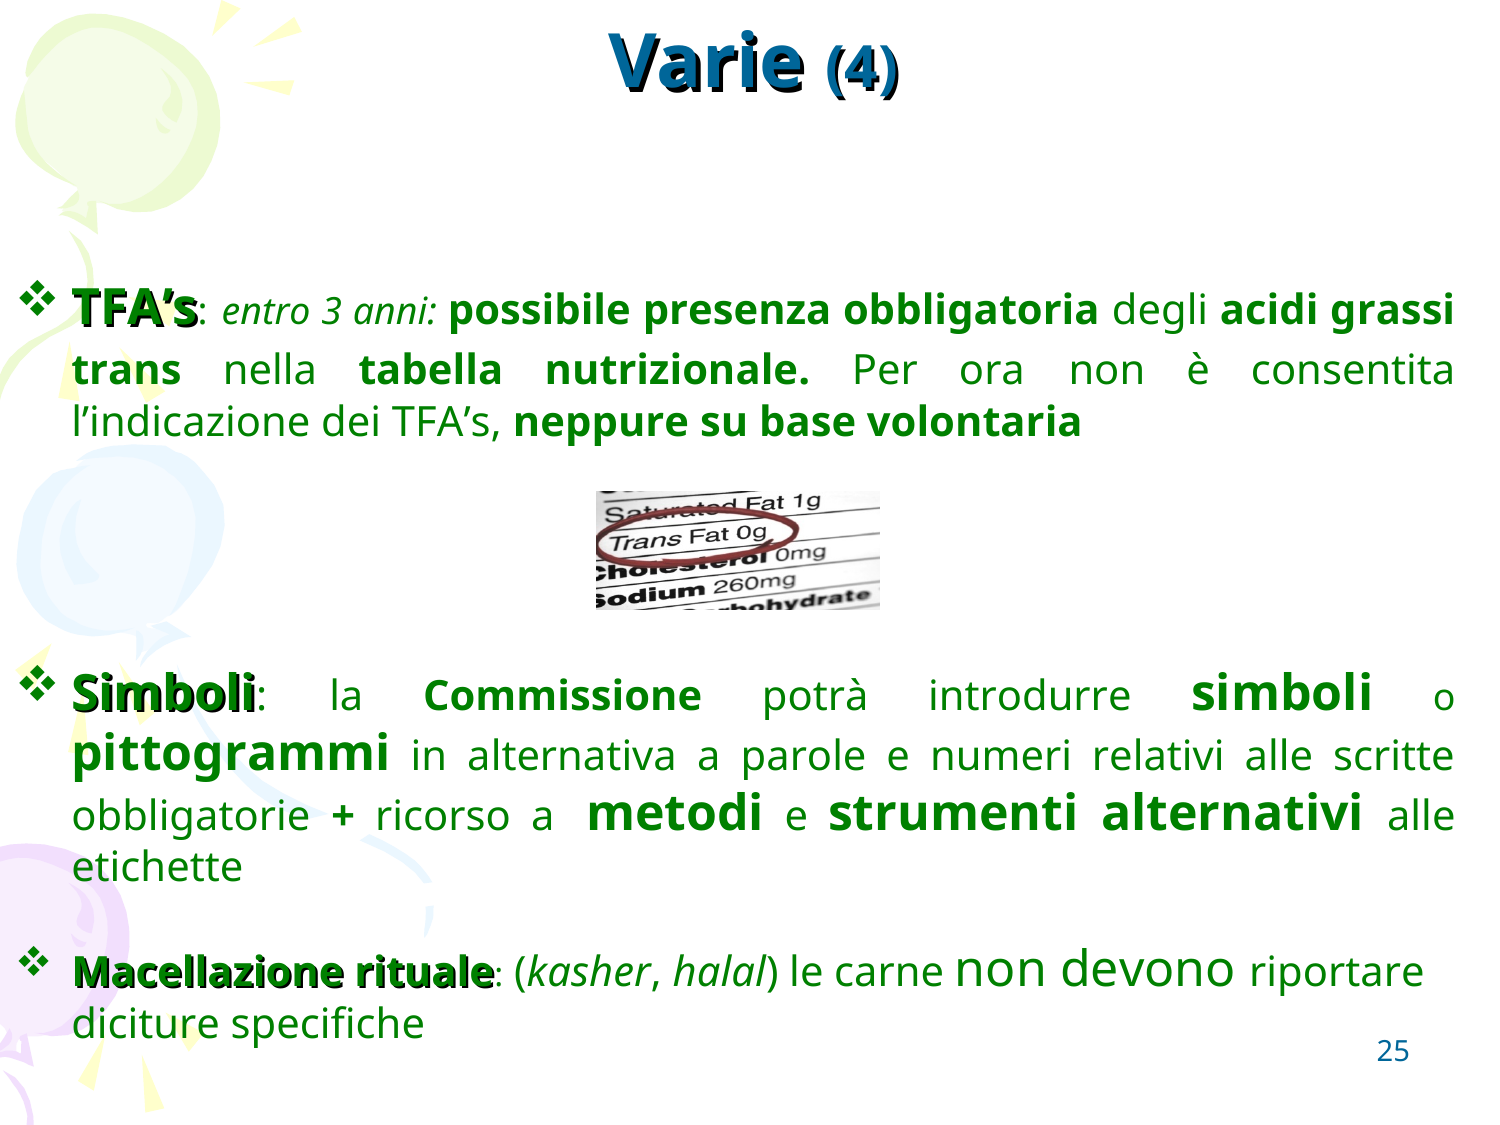

# Varie (4)
TFA’s: entro 3 anni: possibile presenza obbligatoria degli acidi grassi trans nella tabella nutrizionale. Per ora non è consentita l’indicazione dei TFA’s, neppure su base volontaria
Simboli: la Commissione potrà introdurre simboli o pittogrammi in alternativa a parole e numeri relativi alle scritte obbligatorie + ricorso a  metodi e strumenti alternativi alle etichette
Macellazione rituale: (kasher, halal) le carne non devono riportare diciture specifiche